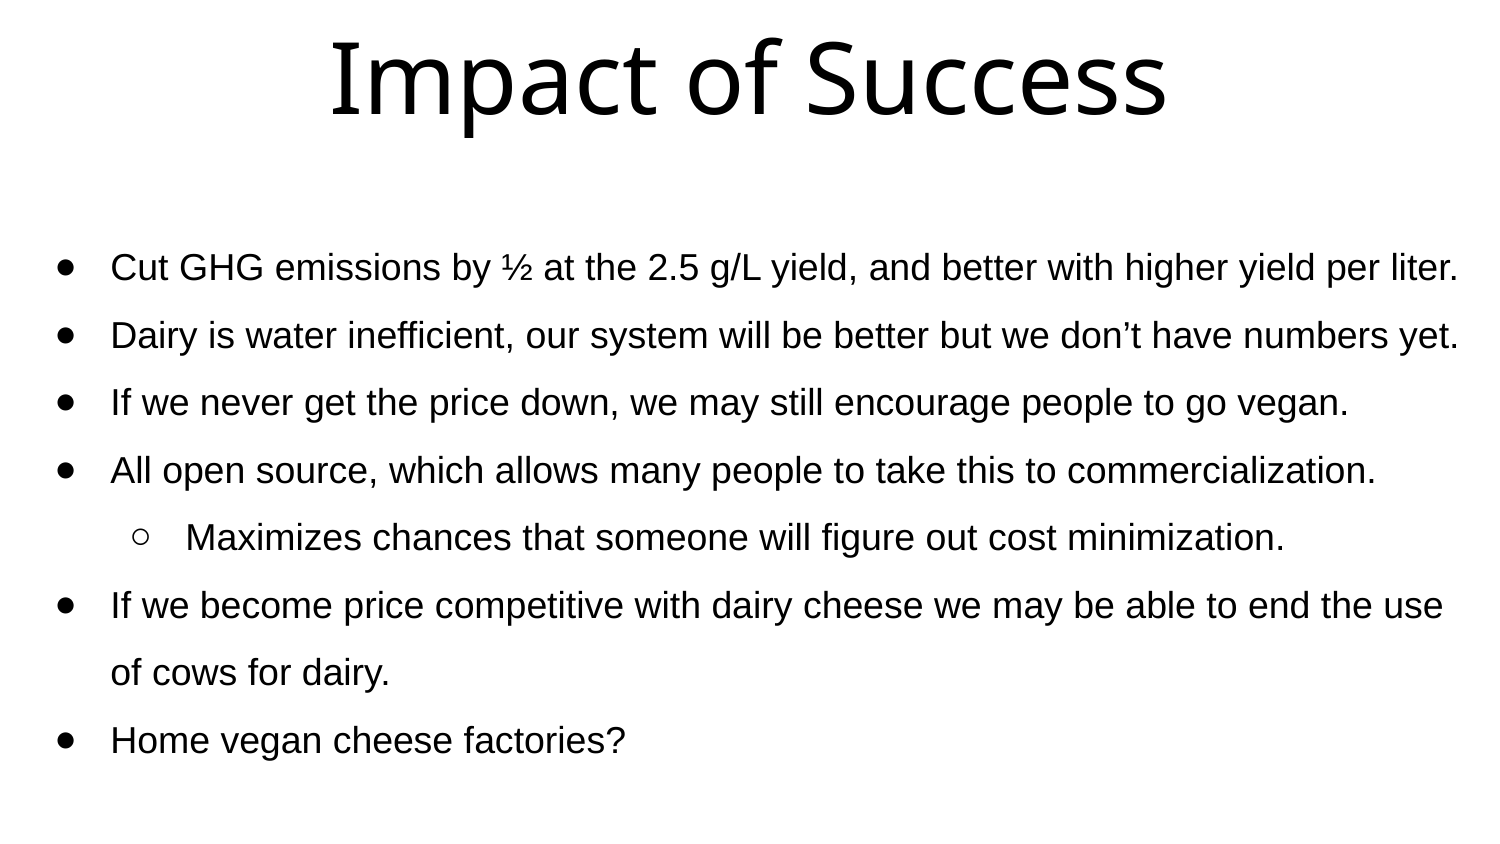

Impact of Success
Cut GHG emissions by ½ at the 2.5 g/L yield, and better with higher yield per liter.
Dairy is water inefficient, our system will be better but we don’t have numbers yet.
If we never get the price down, we may still encourage people to go vegan.
All open source, which allows many people to take this to commercialization.
Maximizes chances that someone will figure out cost minimization.
If we become price competitive with dairy cheese we may be able to end the use of cows for dairy.
Home vegan cheese factories?